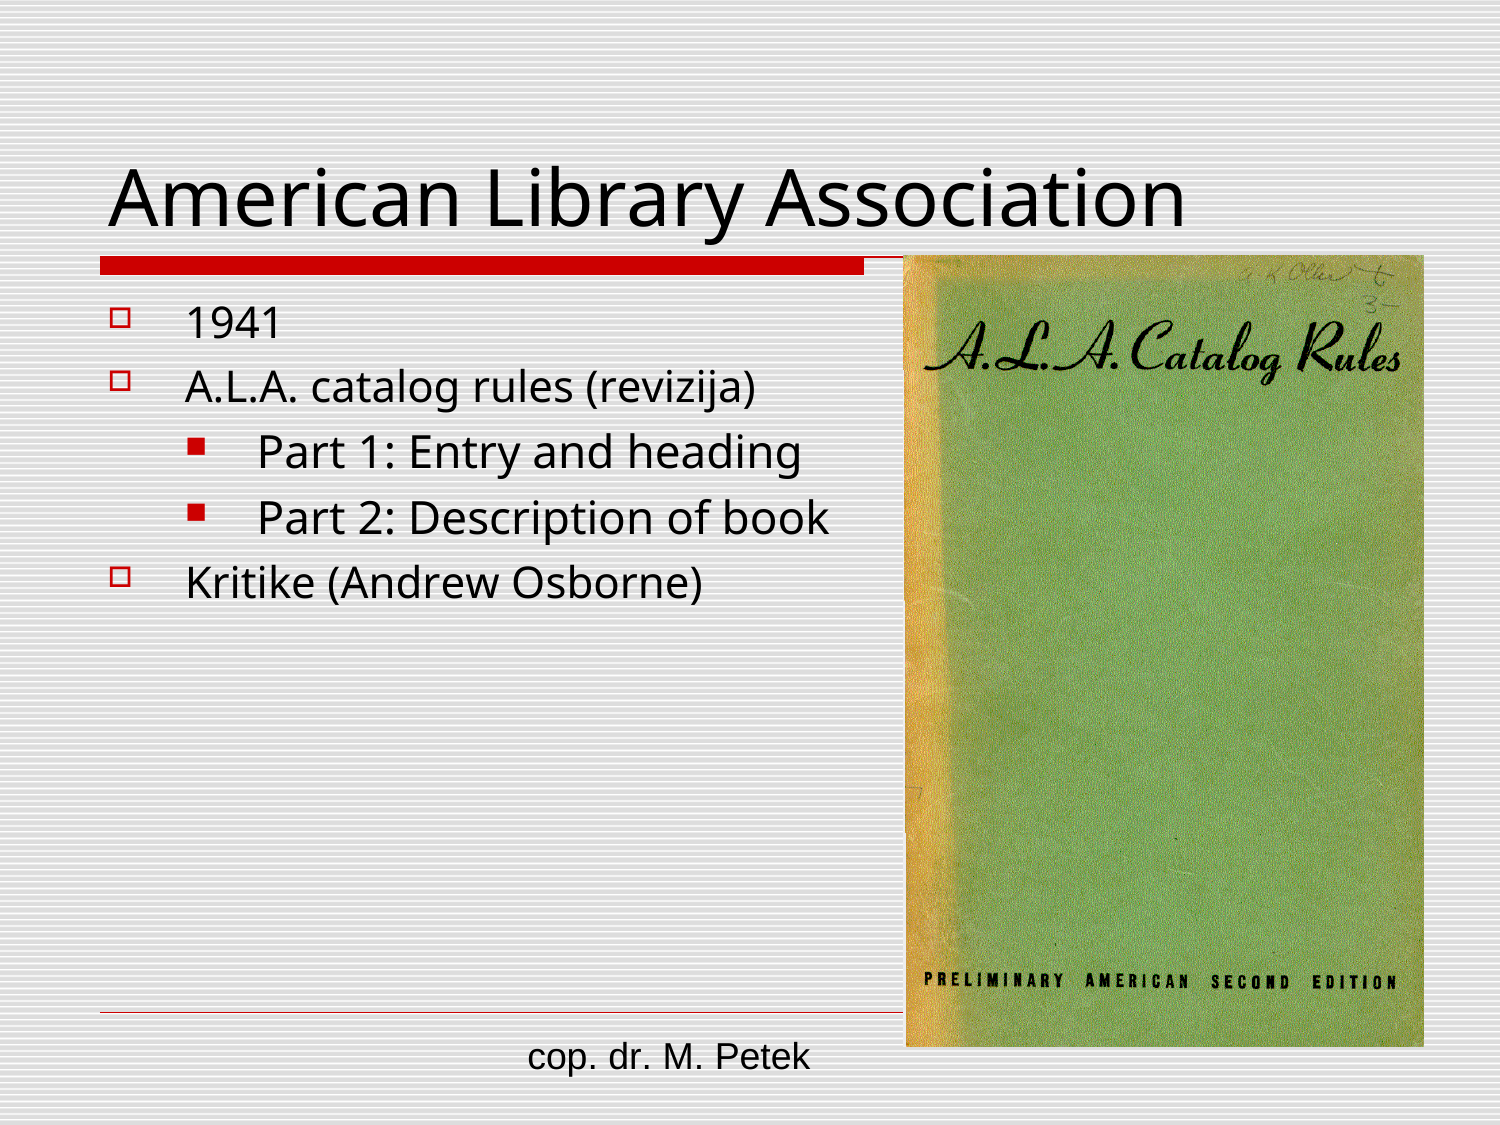

# American Library Association
1941
A.L.A. catalog rules (revizija)
Part 1: Entry and heading
Part 2: Description of book
Kritike (Andrew Osborne)
cop. dr. M. Petek